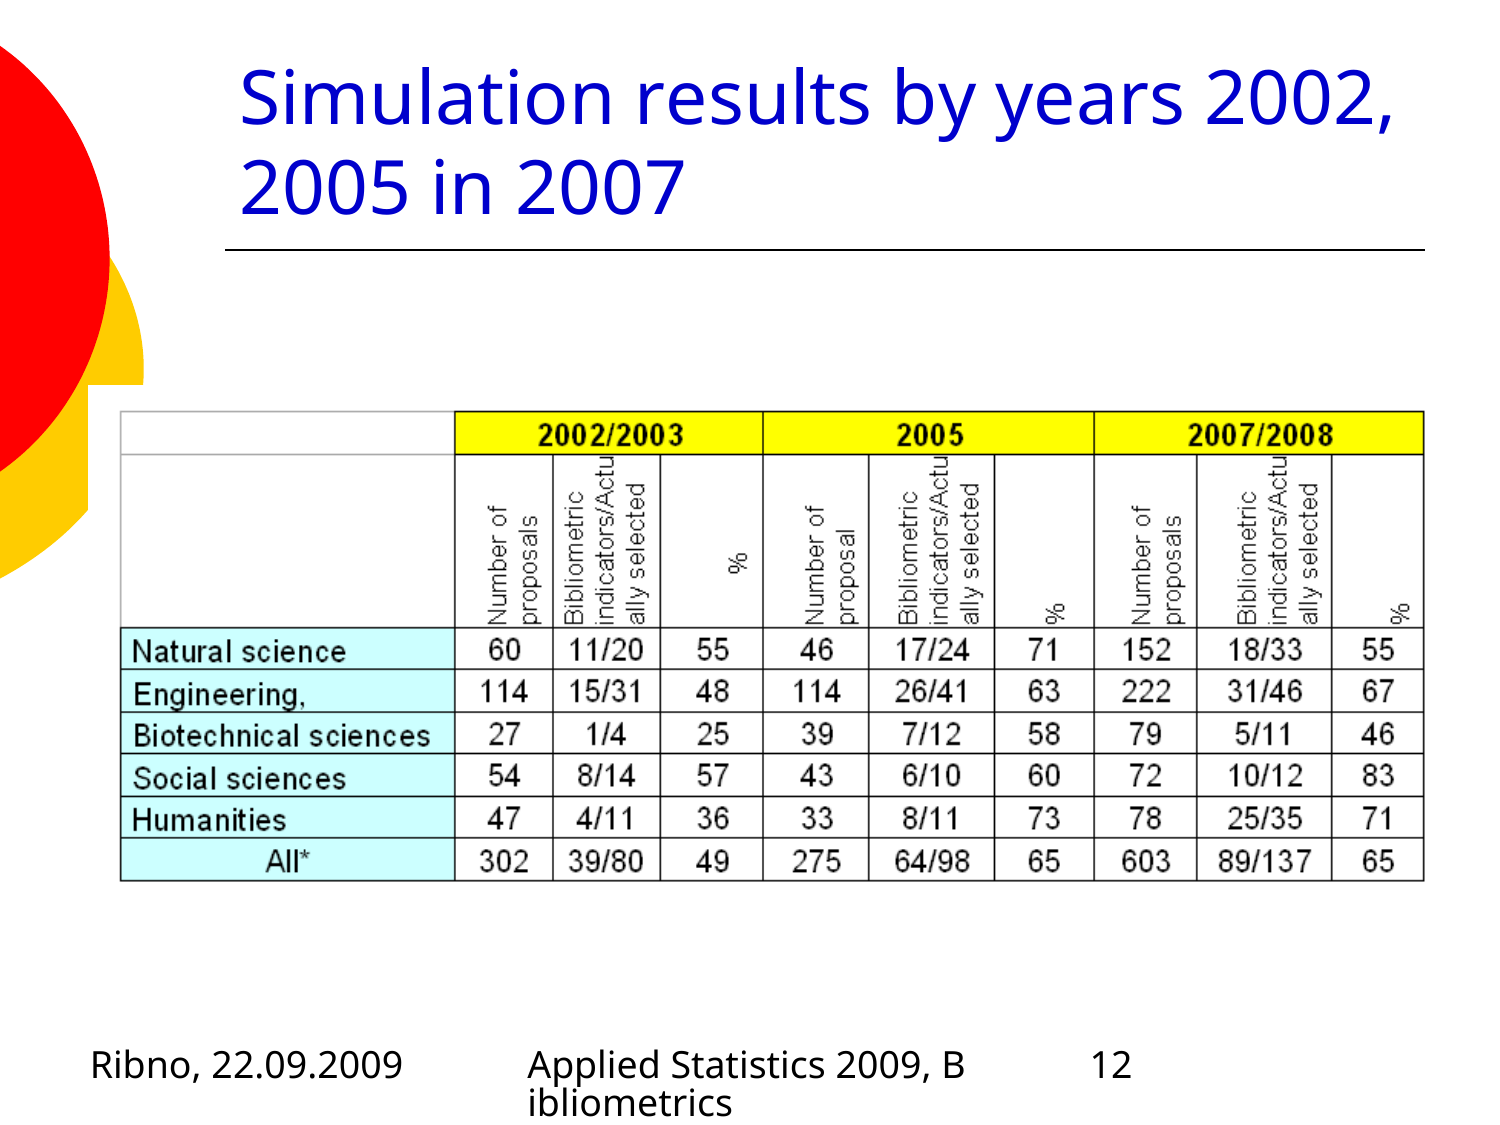

# Simulation results by years 2002, 2005 in 2007
Ribno, 22.09.2009
Applied Statistics 2009, Bibliometrics
12